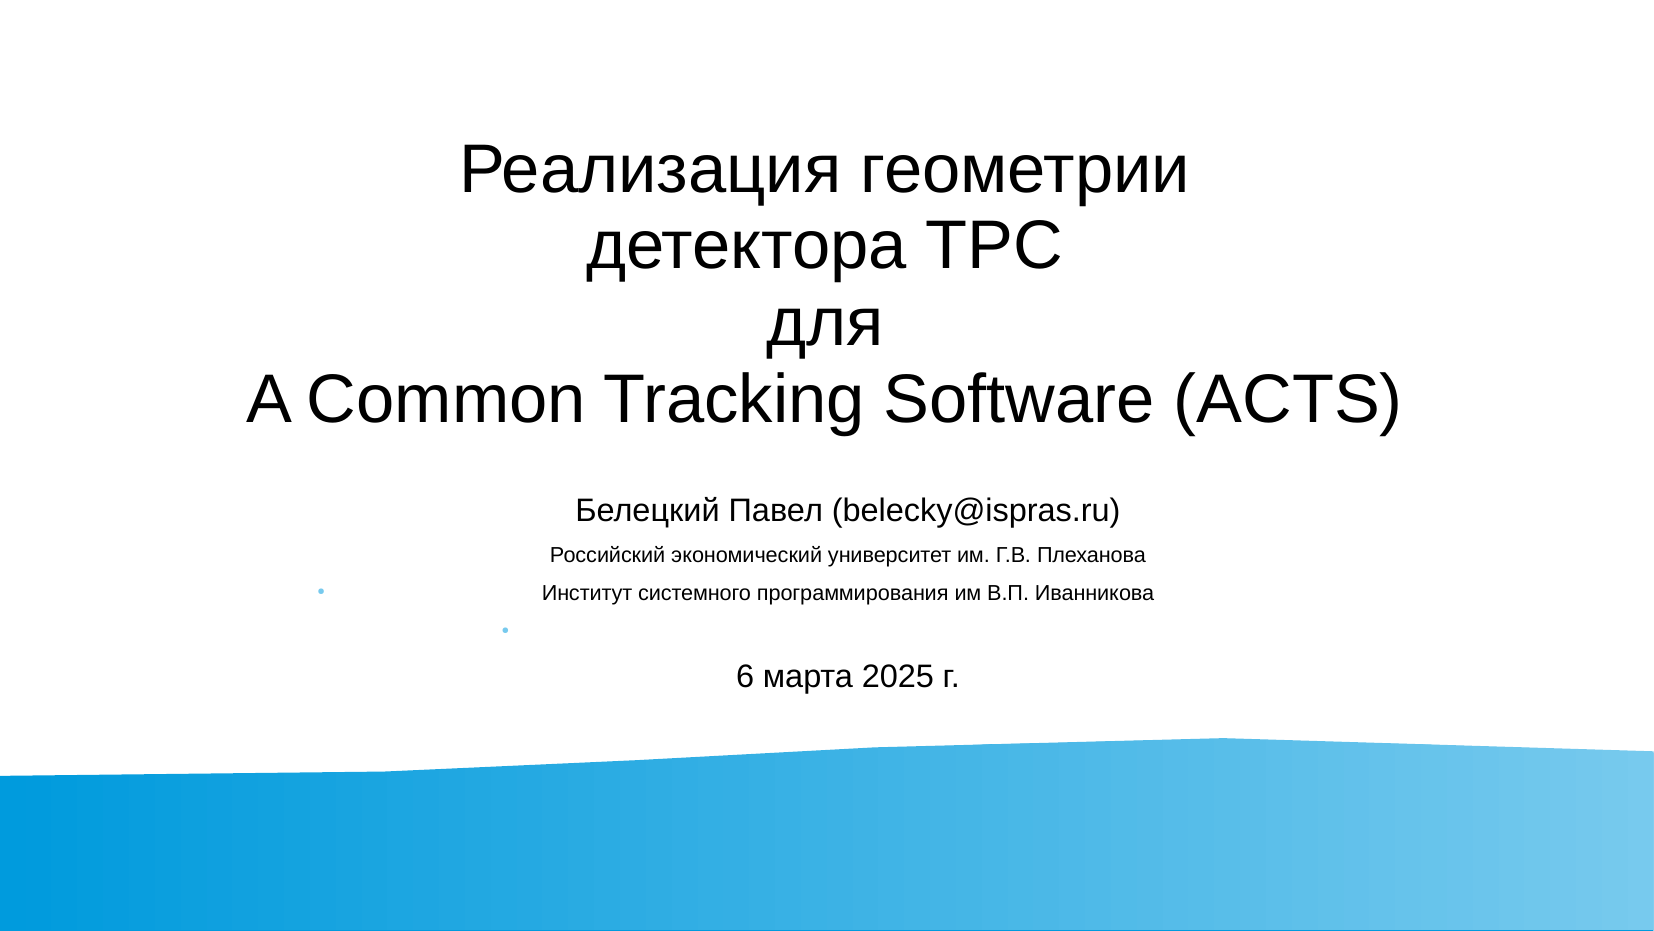

# Реализация геометрии детектора TPC для A Common Tracking Software (ACTS)
Белецкий Павел (belecky@ispras.ru)
Российский экономический университет им. Г.В. Плеханова
Институт системного программирования им В.П. Иванникова
6 марта 2025 г.